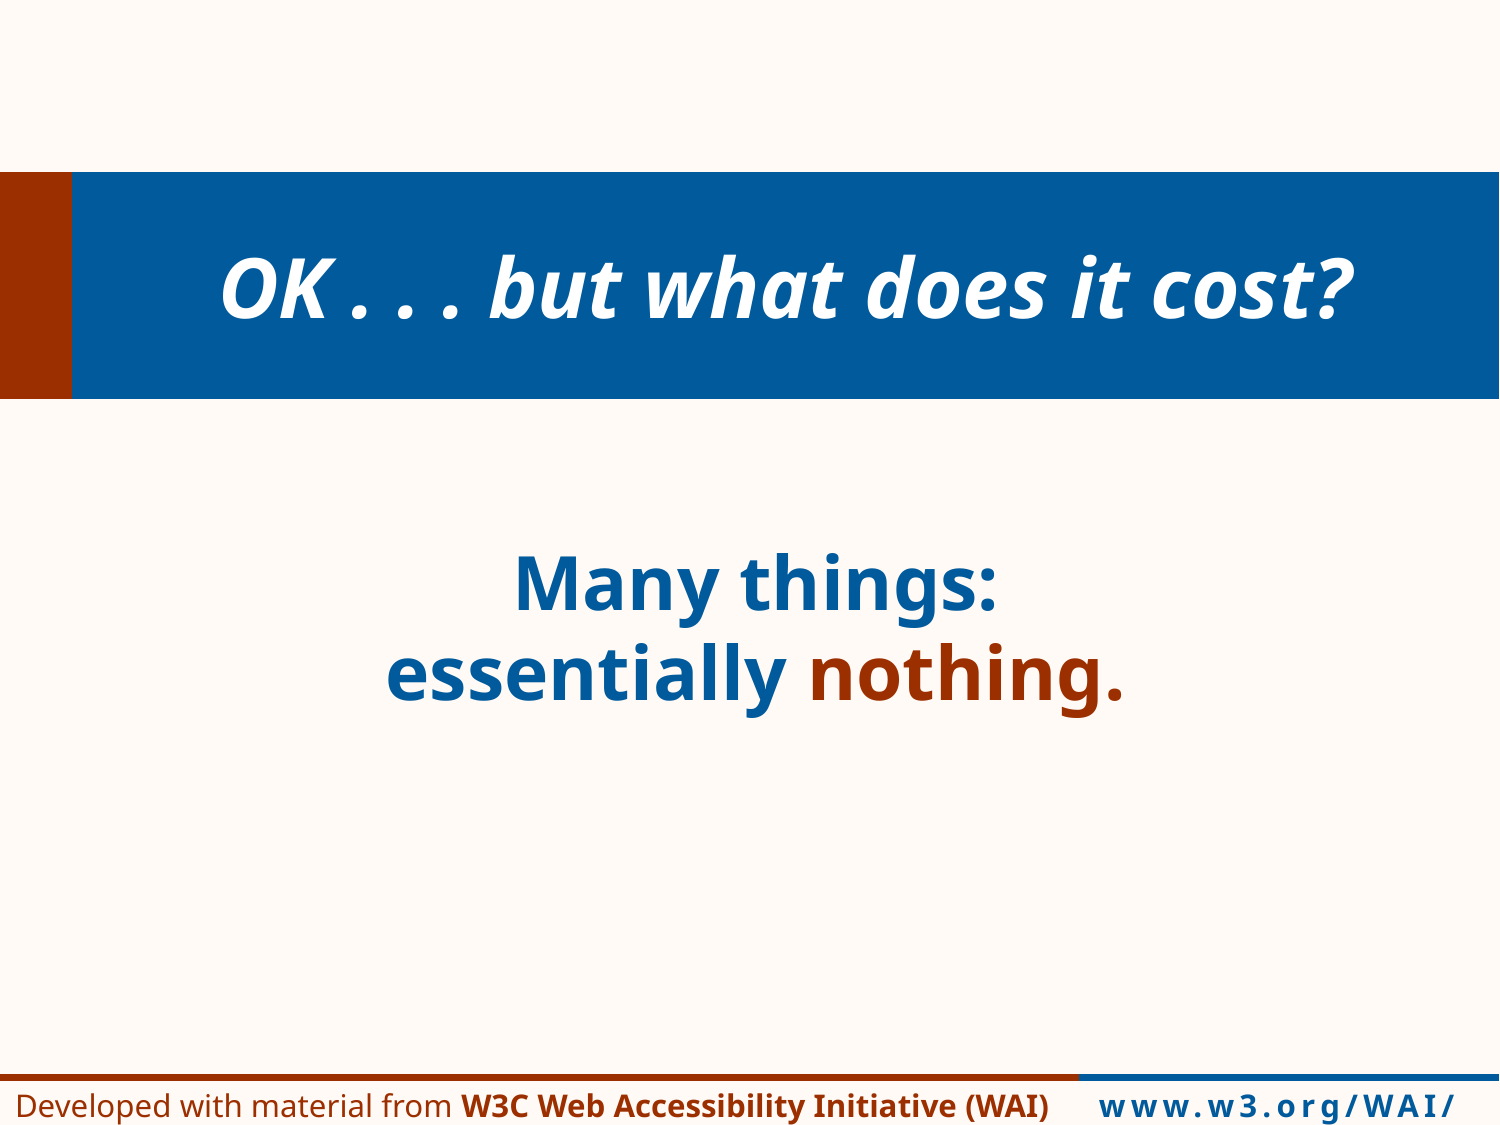

# OK . . . but what does it cost?
Many things:
essentially nothing.